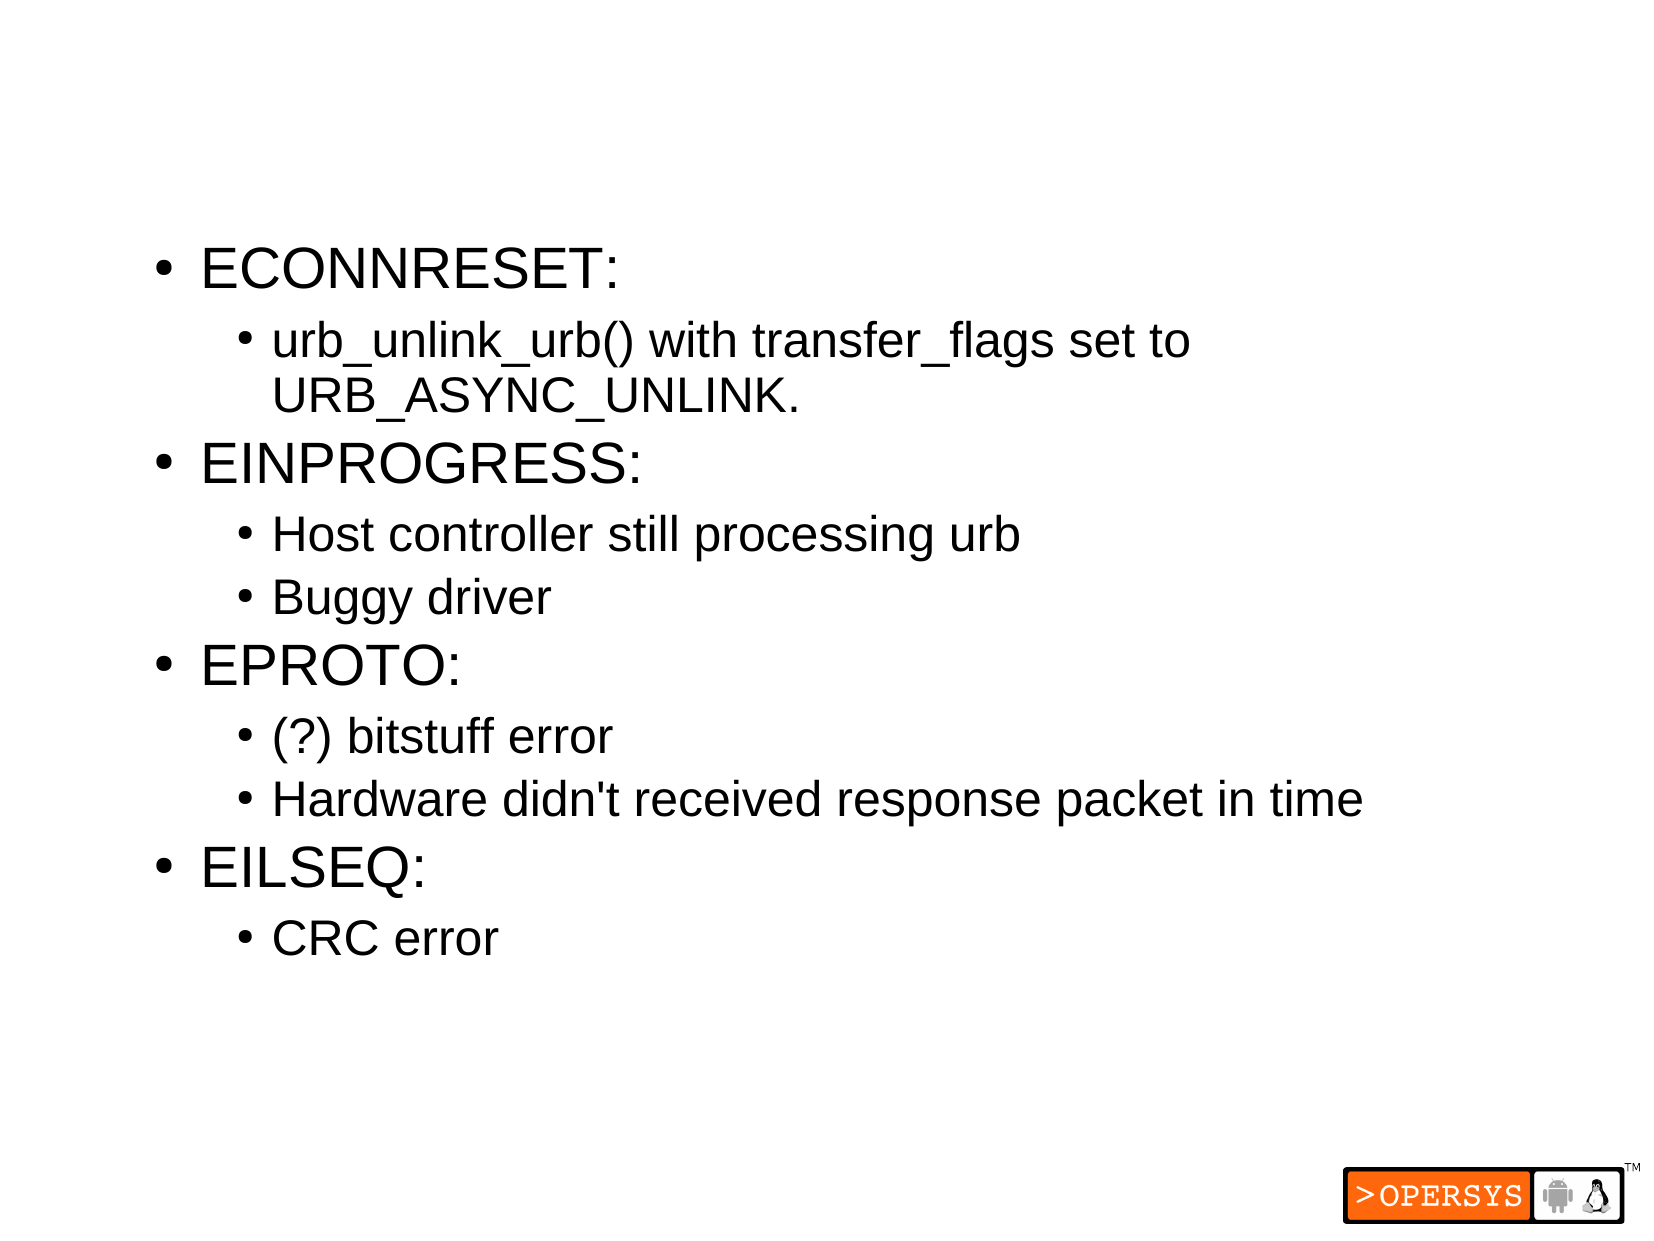

# ECONNRESET:
urb_unlink_urb() with transfer_flags set to URB_ASYNC_UNLINK.
EINPROGRESS:
Host controller still processing urb
Buggy driver
EPROTO:
(?) bitstuff error
Hardware didn't received response packet in time
EILSEQ:
CRC error